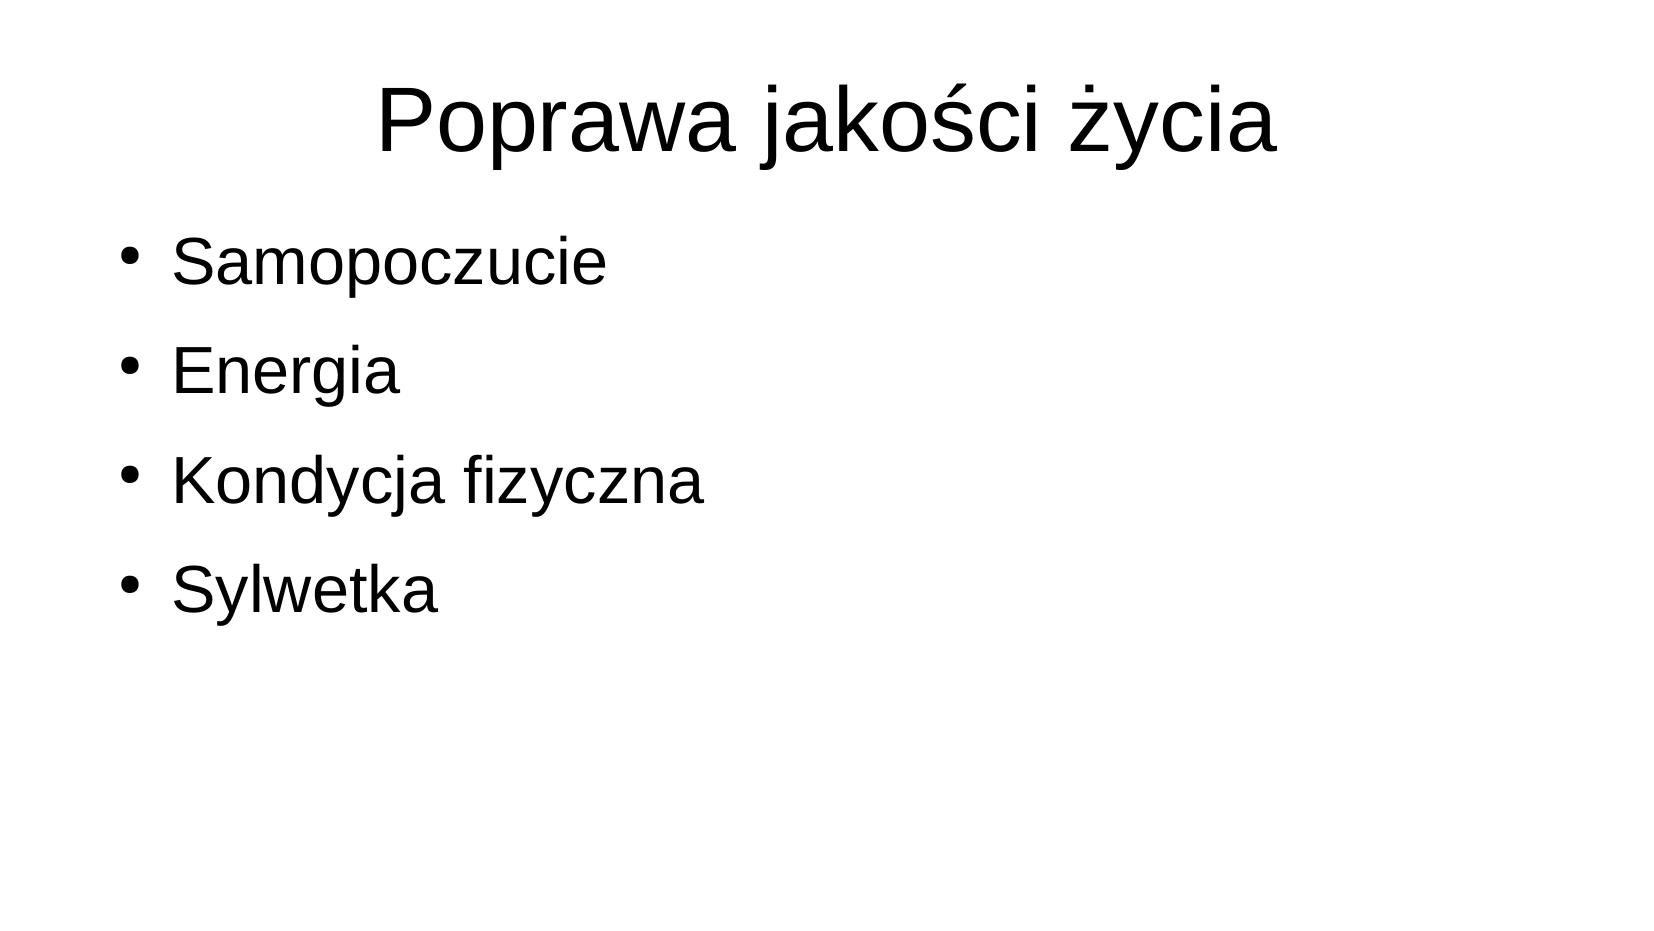

# Poprawa jakości życia
Samopoczucie
Energia
Kondycja fizyczna
Sylwetka